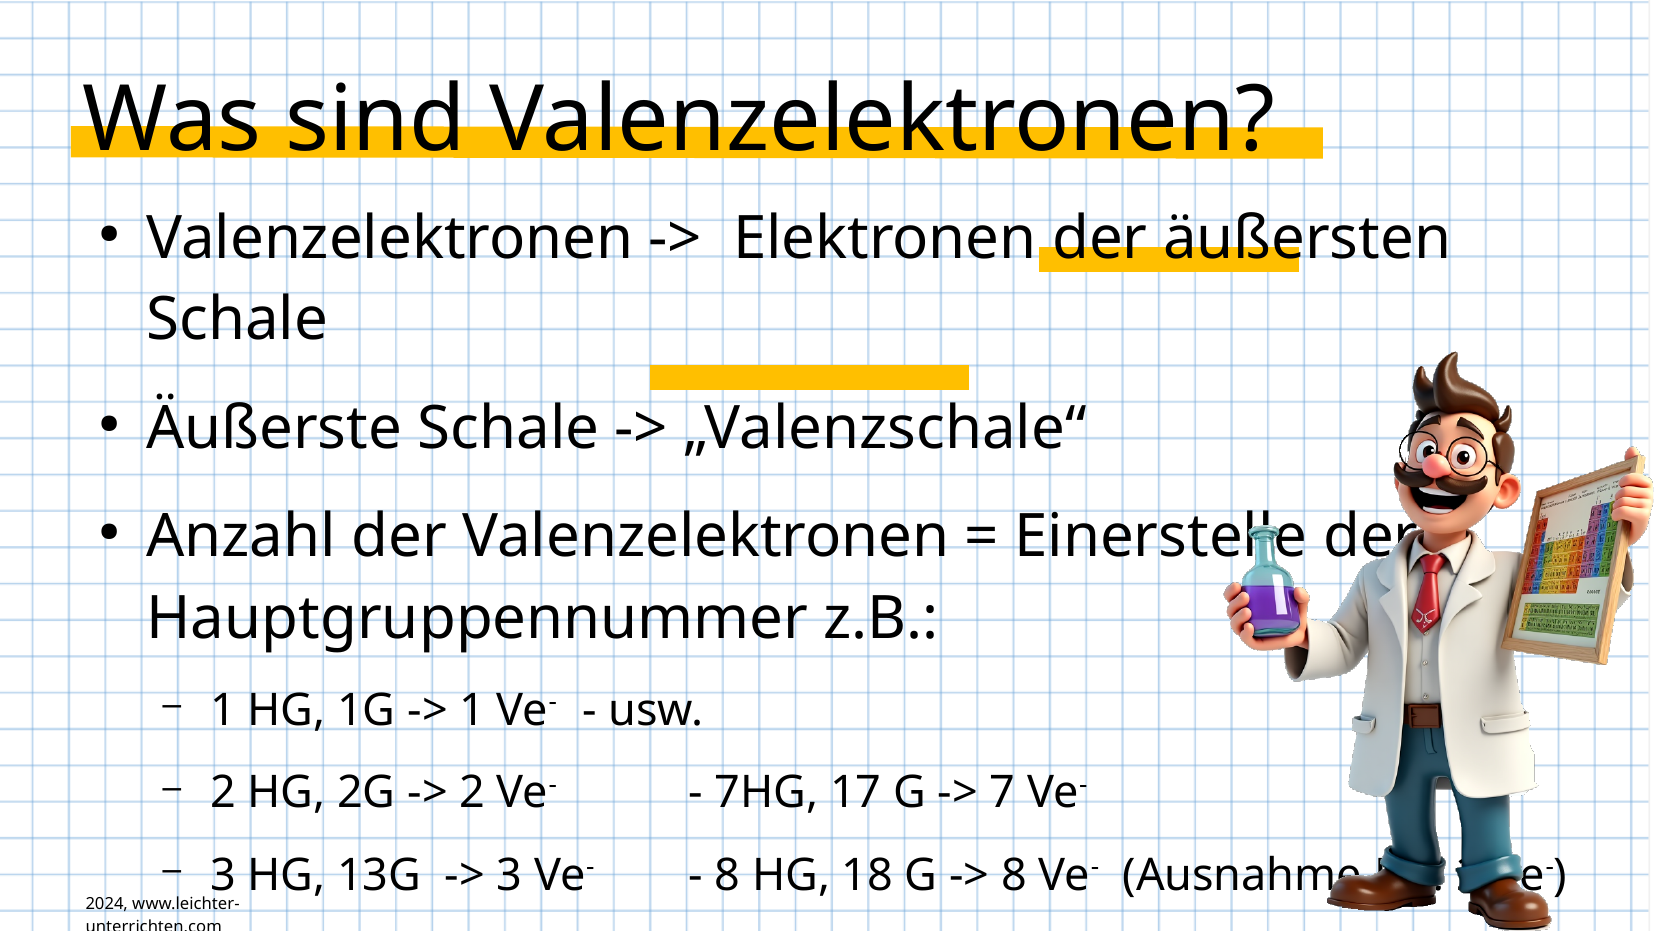

# Was sind Valenzelektronen?
Valenzelektronen -> Elektronen der äußersten Schale
Äußerste Schale -> „Valenzschale“
Anzahl der Valenzelektronen = Einerstelle der Hauptgruppennummer z.B.:
1 HG, 1G -> 1 Ve- 	- usw.
2 HG, 2G -> 2 Ve- 	- 7HG, 17 G -> 7 Ve-
3 HG, 13G -> 3 Ve- 	- 8 HG, 18 G -> 8 Ve- (Ausnahme He: 2 Ve-)